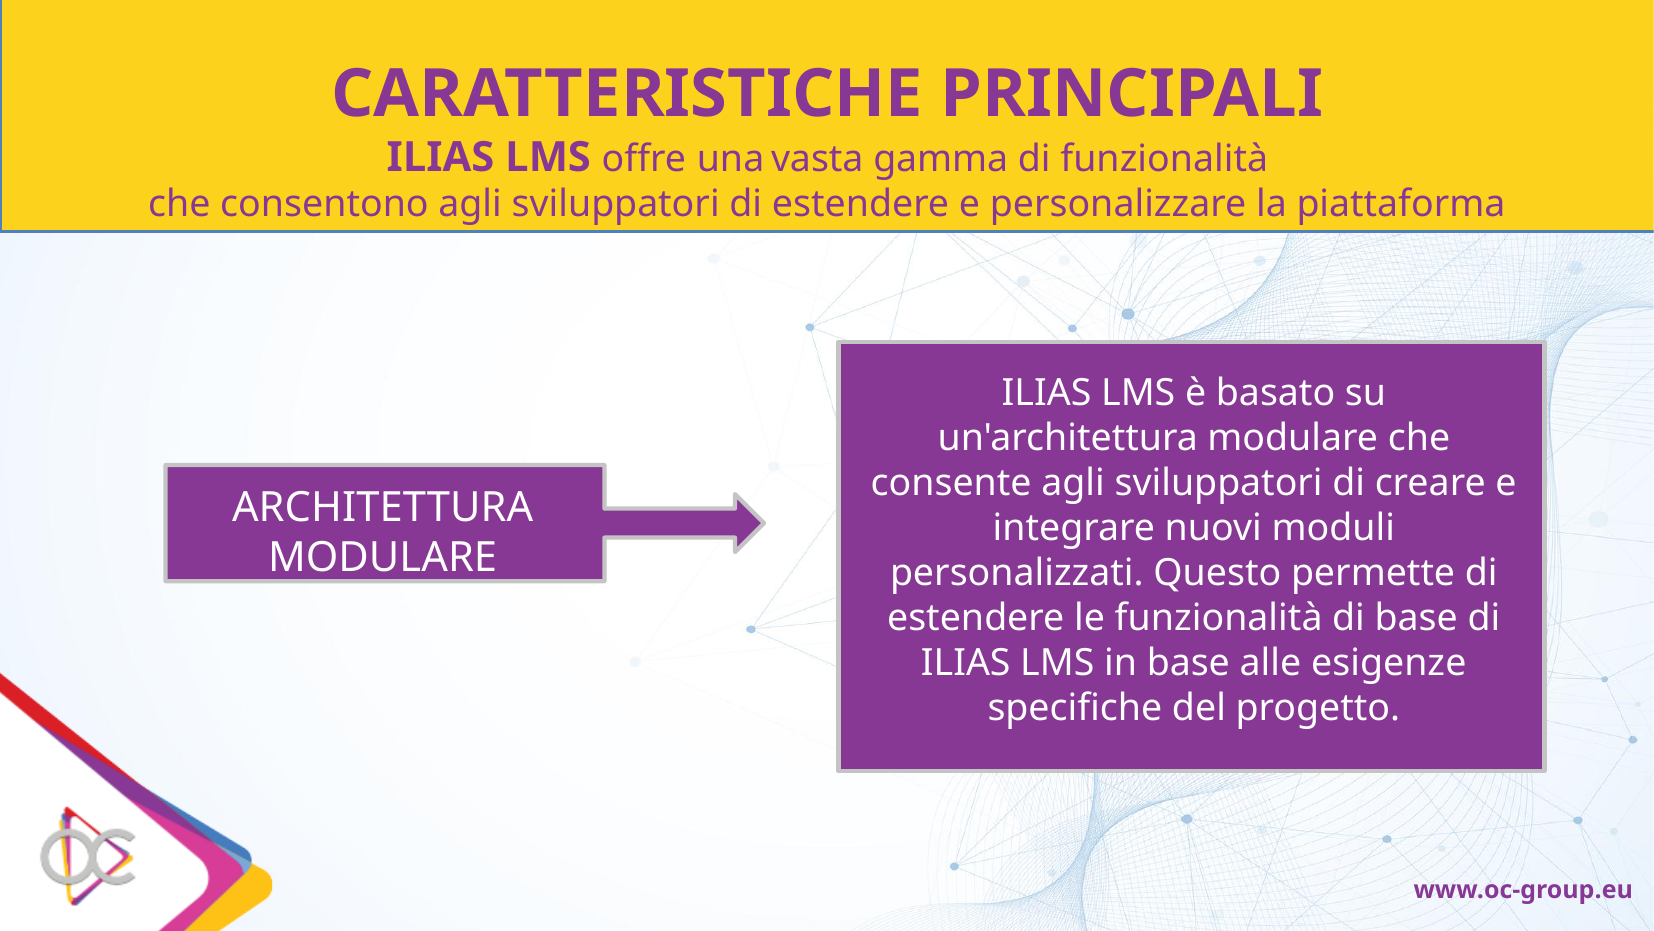

CARATTERISTICHE PRINCIPALI
ILIAS LMS offre una vasta gamma di funzionalità
che consentono agli sviluppatori di estendere e personalizzare la piattaforma
ILIAS LMS è basato su un'architettura modulare che consente agli sviluppatori di creare e integrare nuovi moduli personalizzati. Questo permette di estendere le funzionalità di base di ILIAS LMS in base alle esigenze specifiche del progetto.
ARCHITETTURA MODULARE
www.oc-group.eu